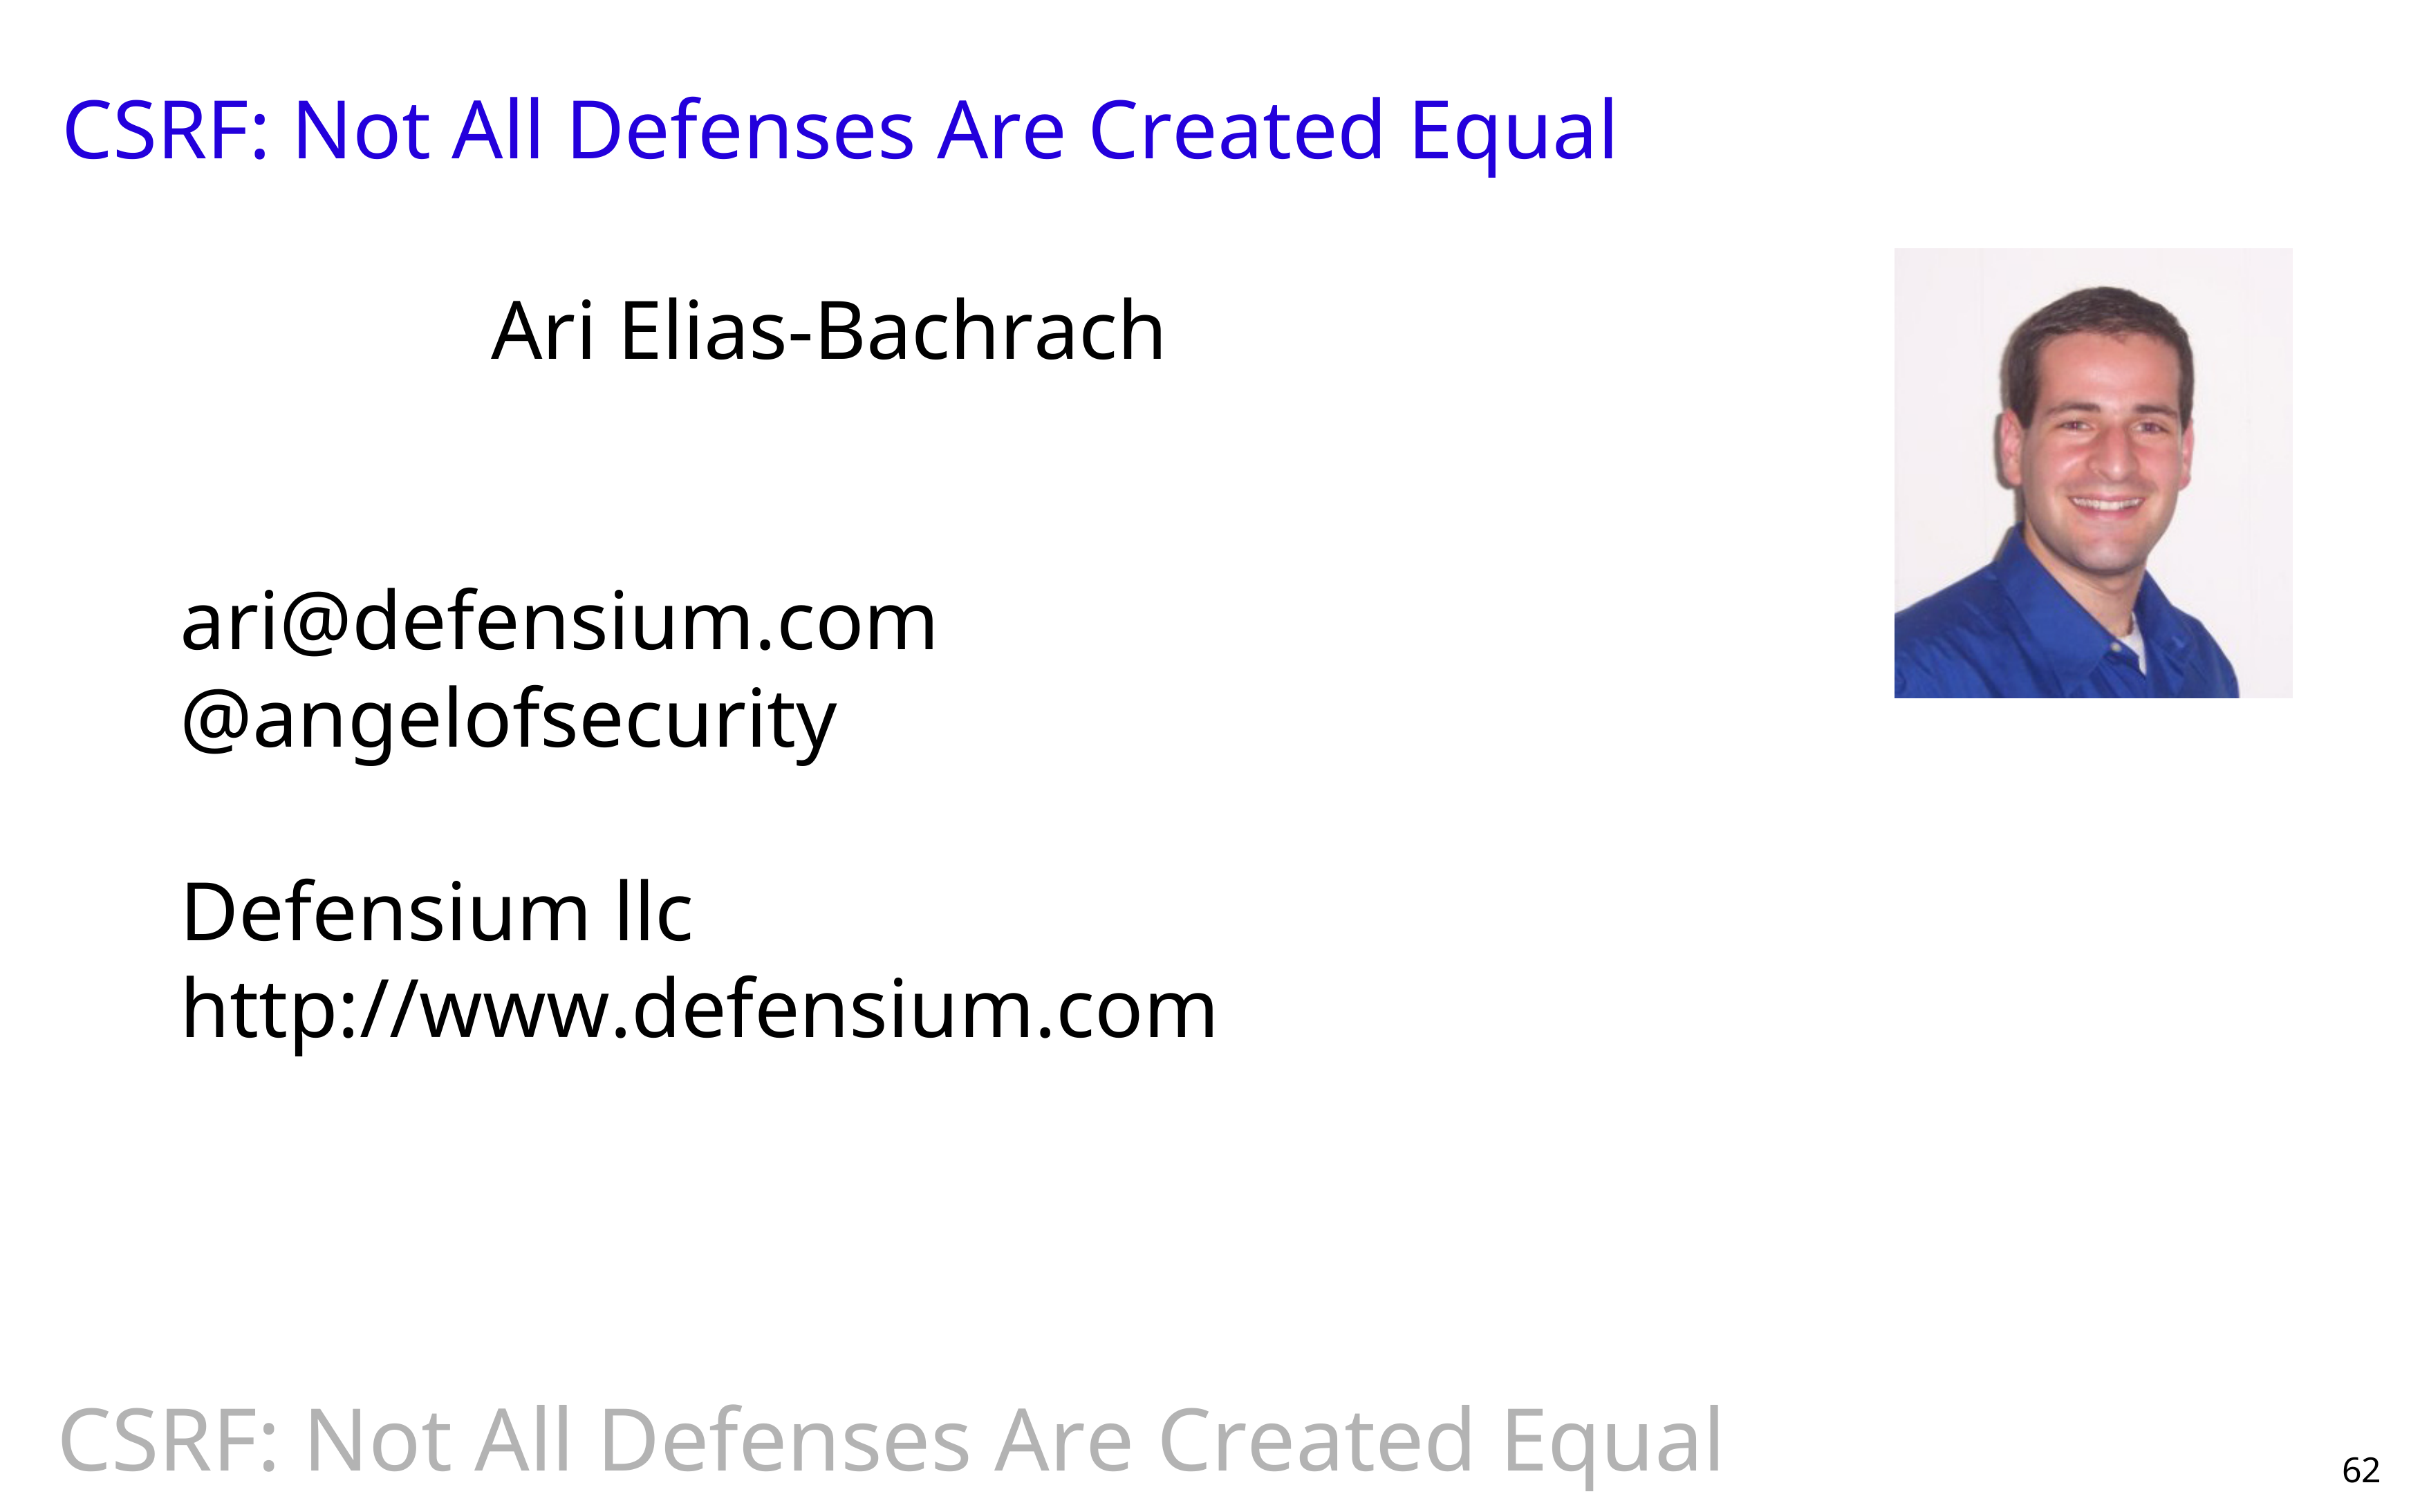

CSRF: Not All Defenses Are Created Equal
Ari Elias-Bachrach
ari@defensium.com
@angelofsecurity
Defensium llc
http://www.defensium.com